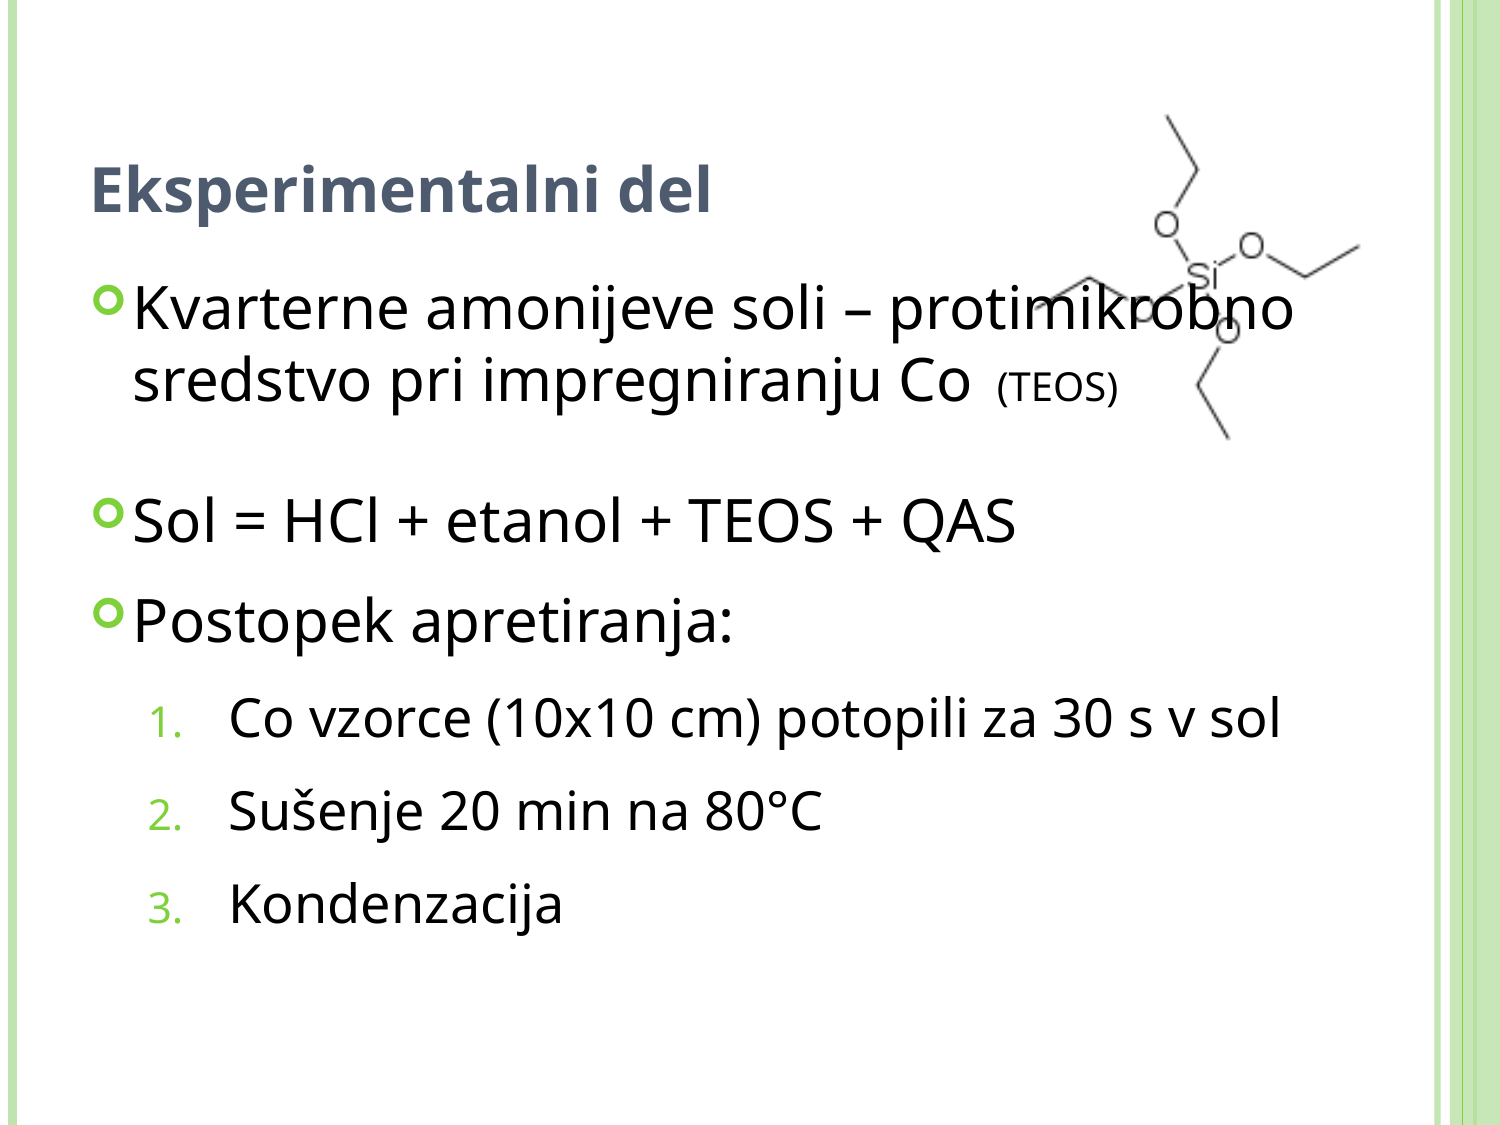

# Eksperimentalni del
Kvarterne amonijeve soli – protimikrobno sredstvo pri impregniranju Co				(TEOS)
Sol = HCl + etanol + TEOS + QAS
Postopek apretiranja:
Co vzorce (10x10 cm) potopili za 30 s v sol
Sušenje 20 min na 80°C
Kondenzacija